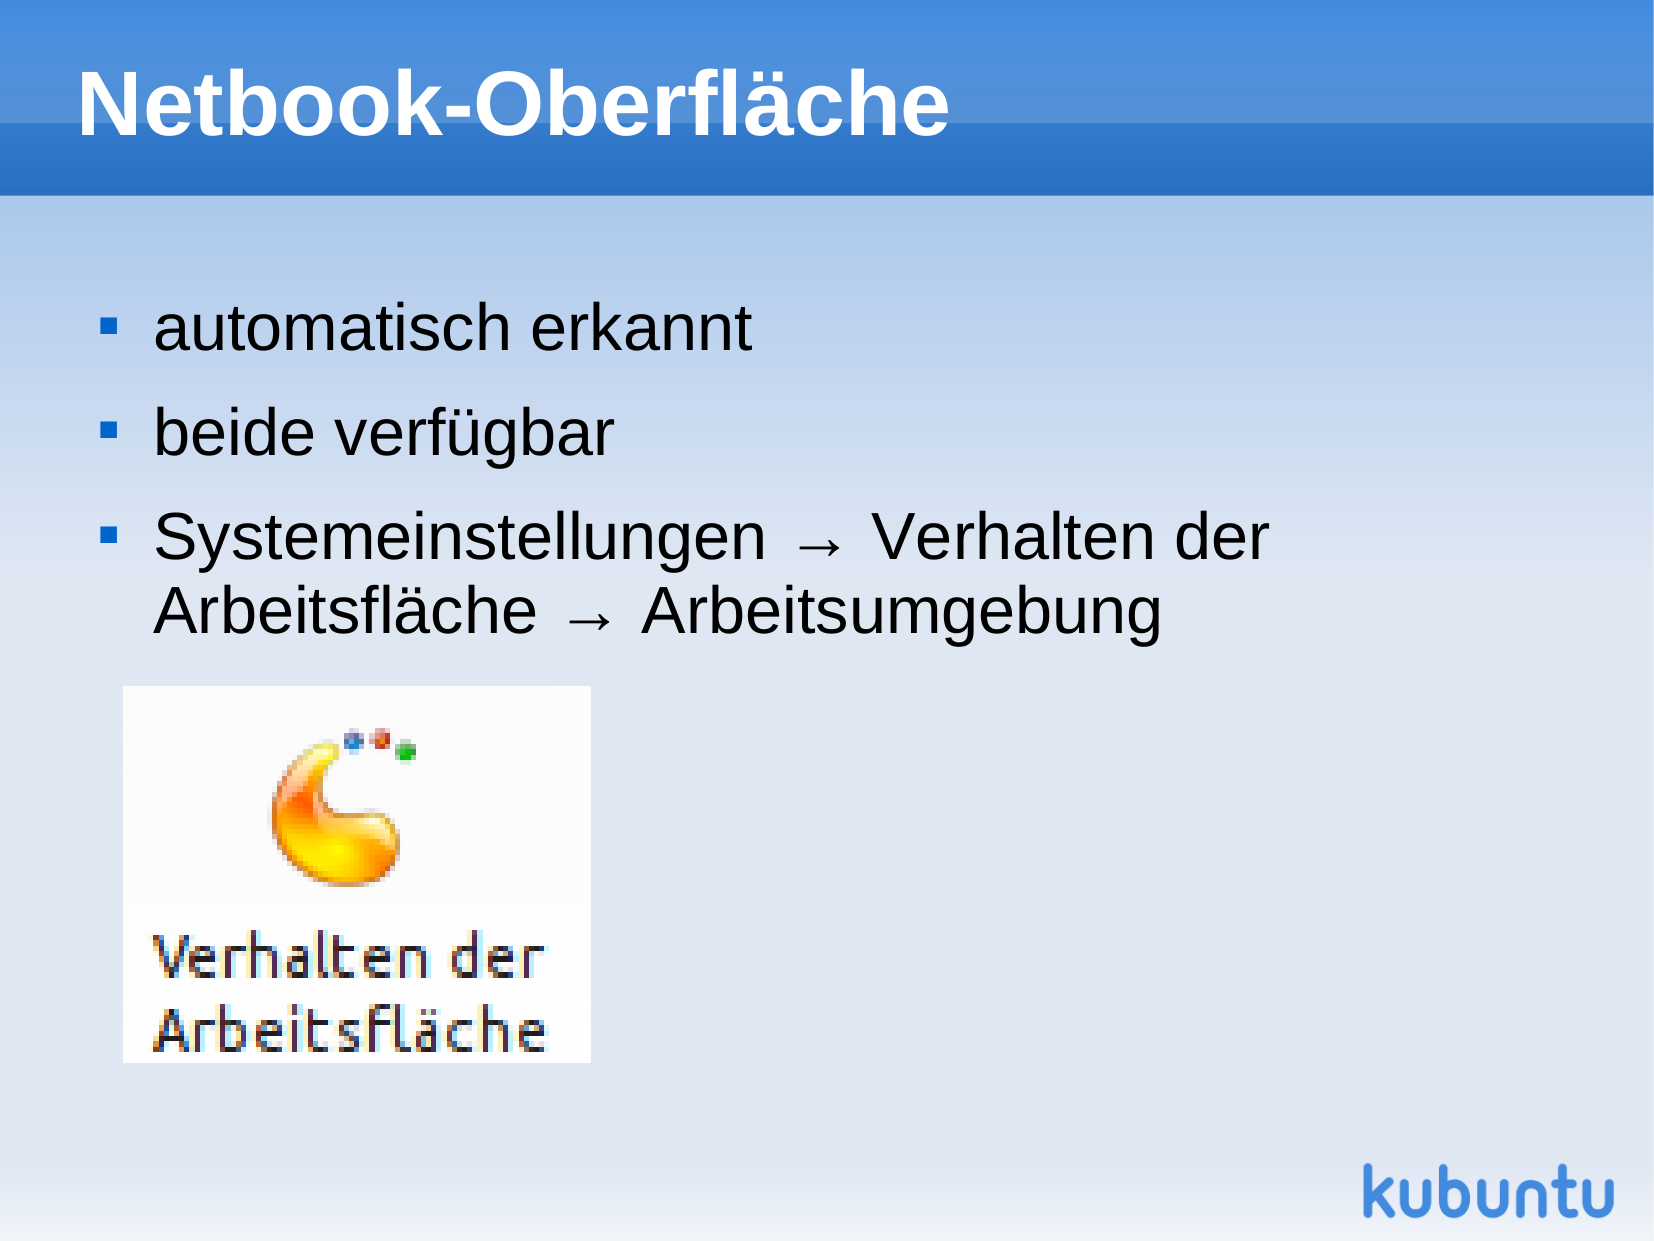

# Netbook-Oberfläche
automatisch erkannt
beide verfügbar
Systemeinstellungen → Verhalten der Arbeitsfläche → Arbeitsumgebung